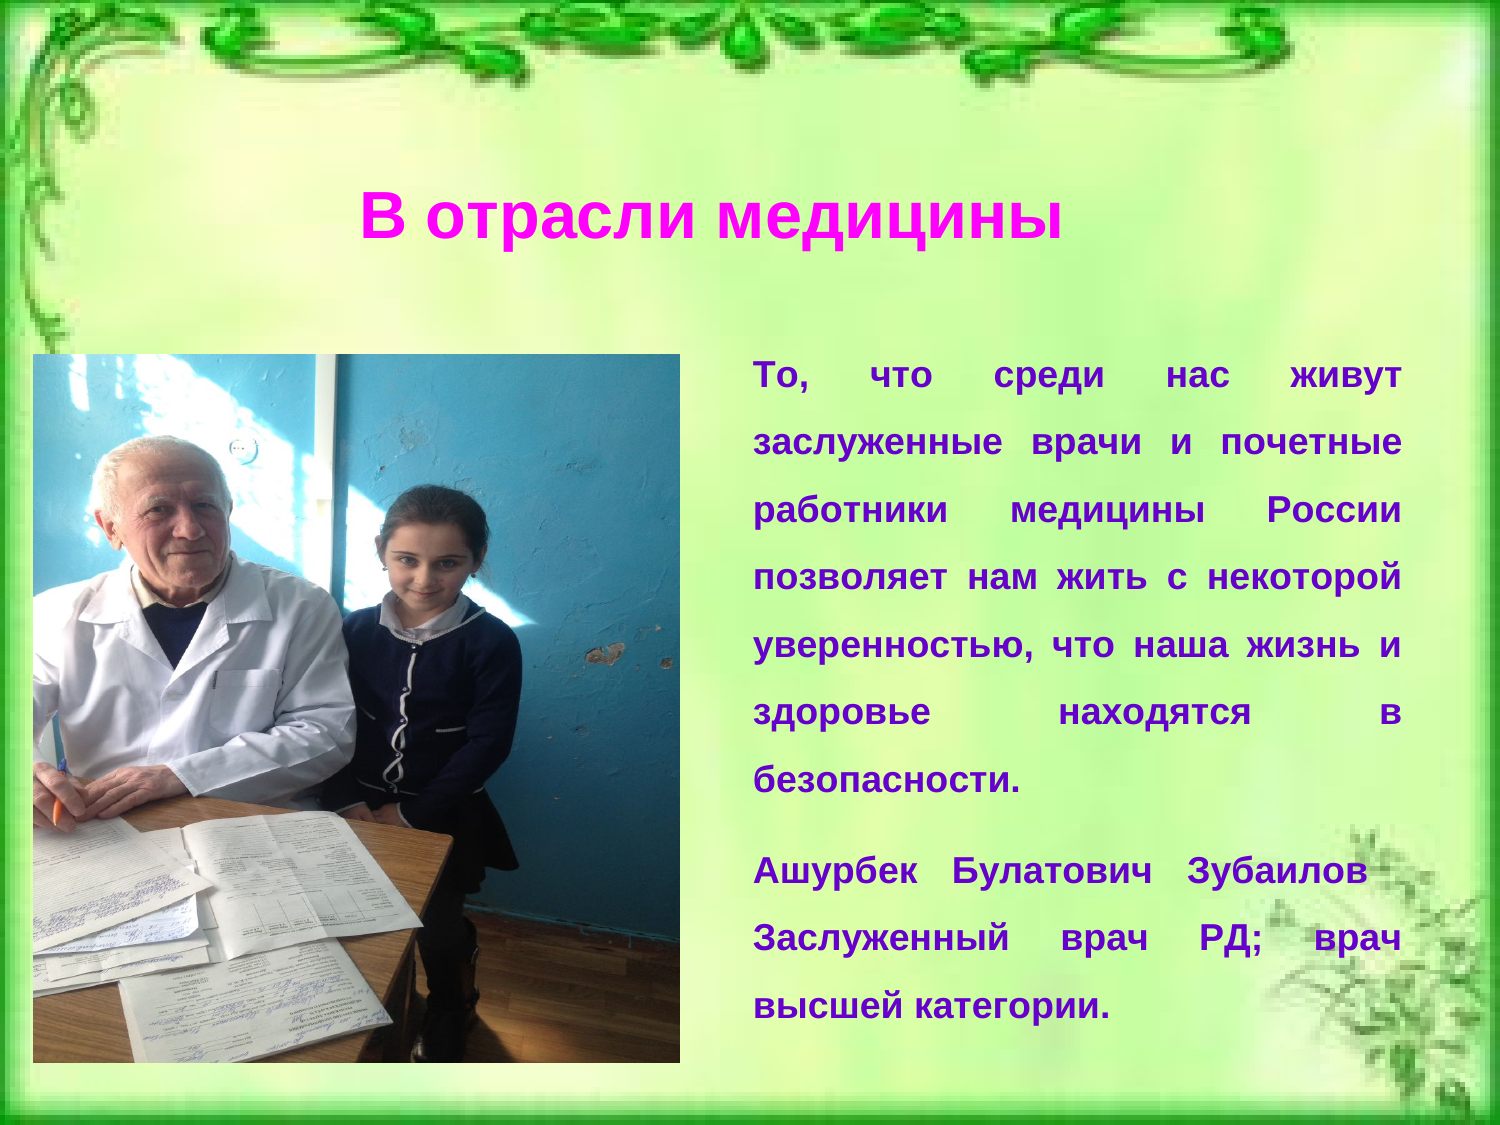

#
 В отрасли медицины
То, что среди нас живут заслуженные врачи и почетные работники медицины России позволяет нам жить с некоторой уверенностью, что наша жизнь и здоровье находятся в безопасности.
Ашурбек Булатович Зубаилов Заслуженный врач РД; врач высшей категории.